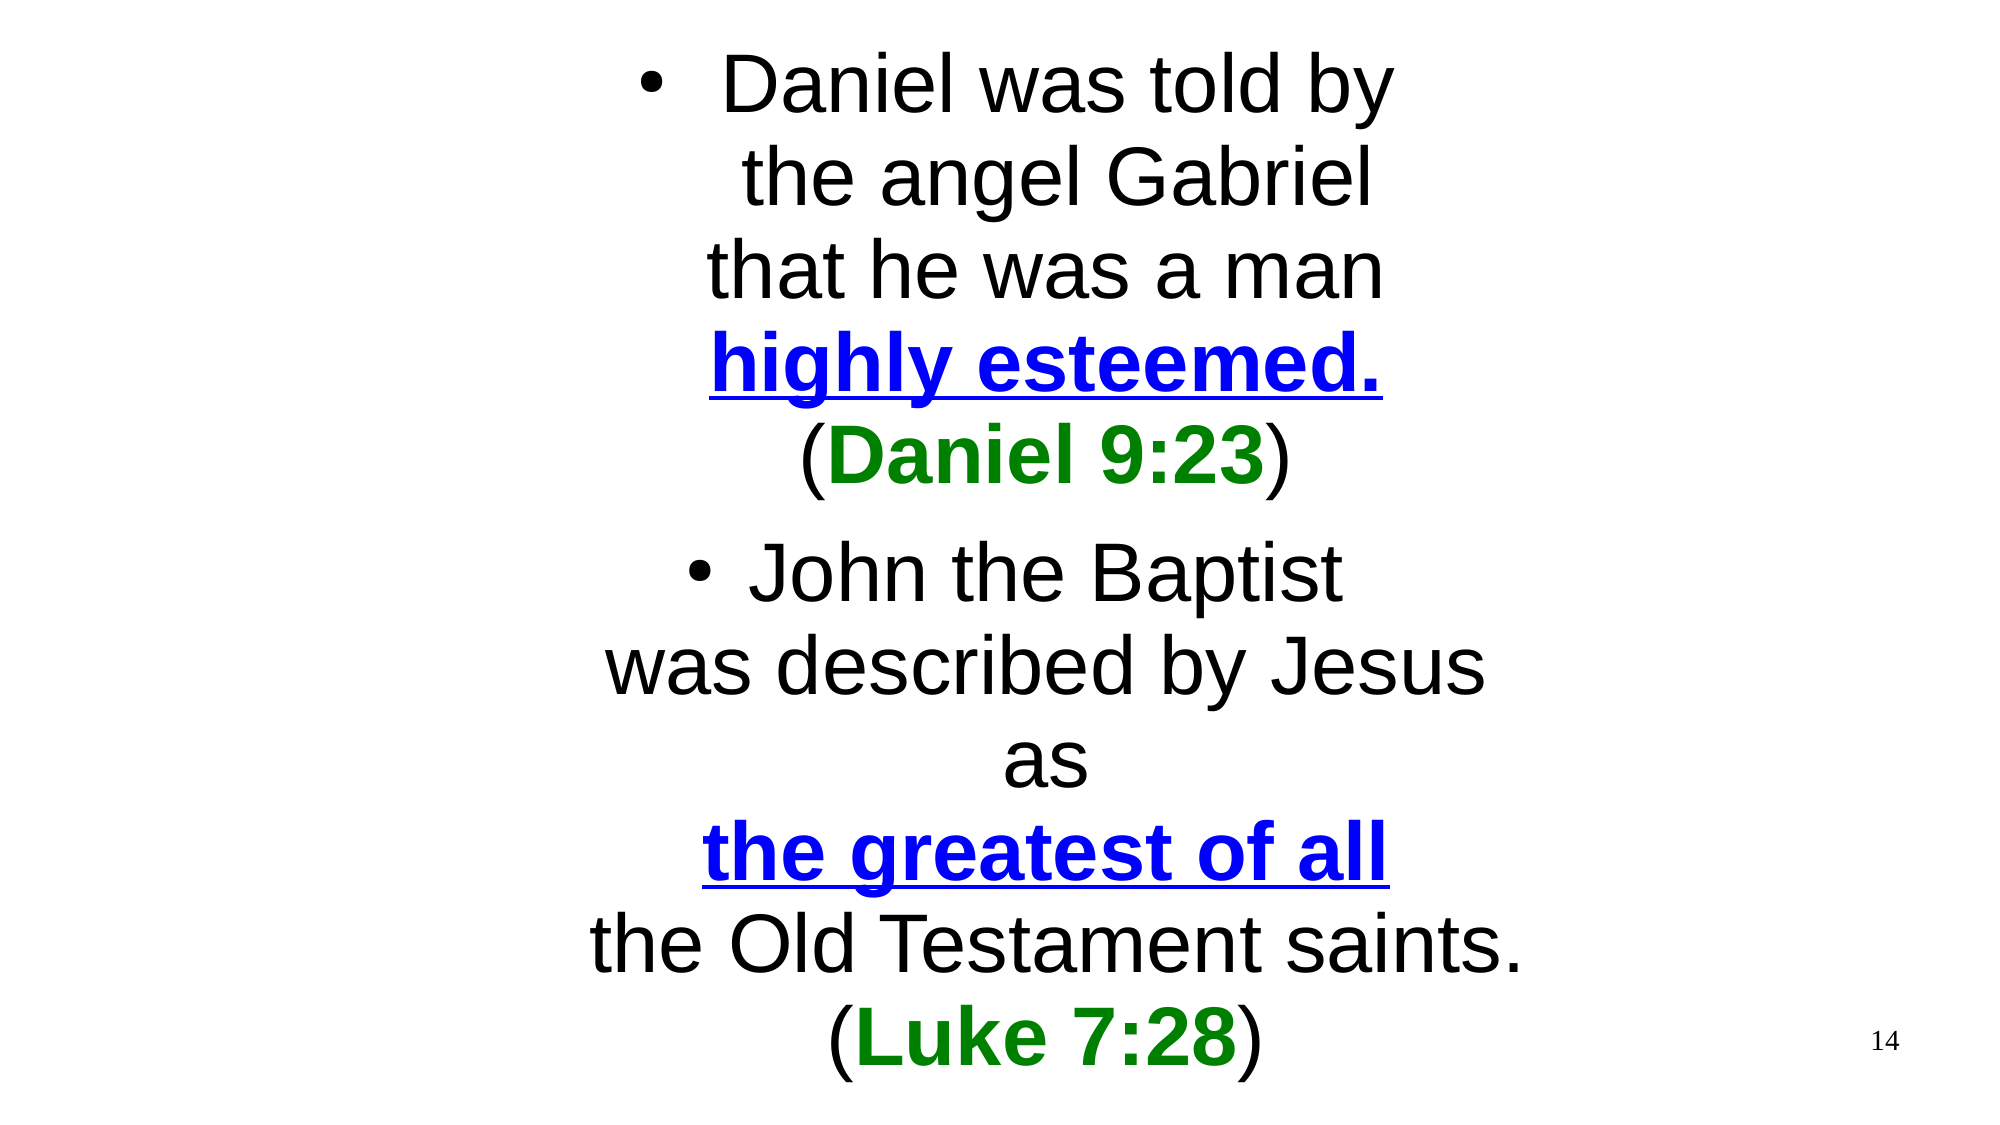

# Daniel was told by the angel Gabriel that he was a man highly esteemed. (Daniel 9:23)
John the Baptist
was described by Jesus
as
the greatest of all
 the Old Testament saints.
(Luke 7:28)
14